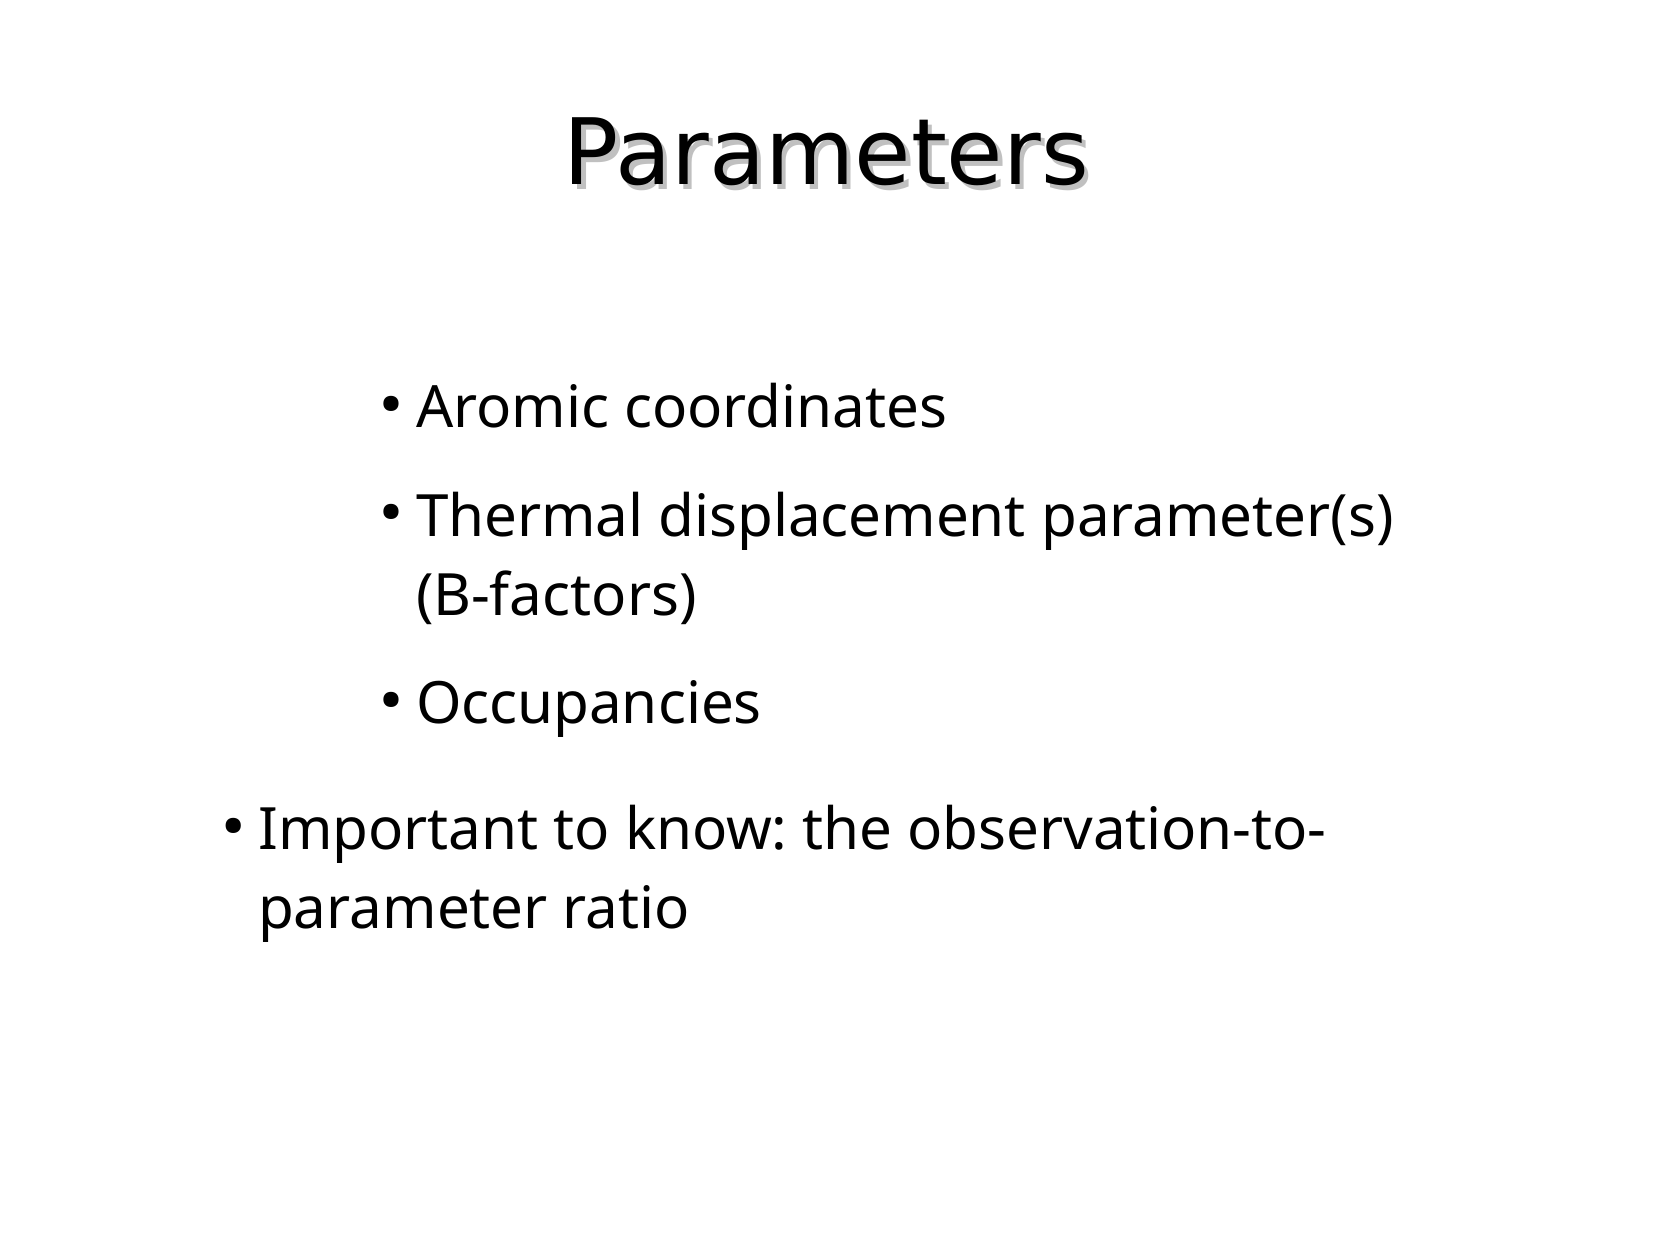

# Parameters
Aromic coordinates
Thermal displacement parameter(s) (B-factors)
Occupancies
Important to know: the observation-to-parameter ratio